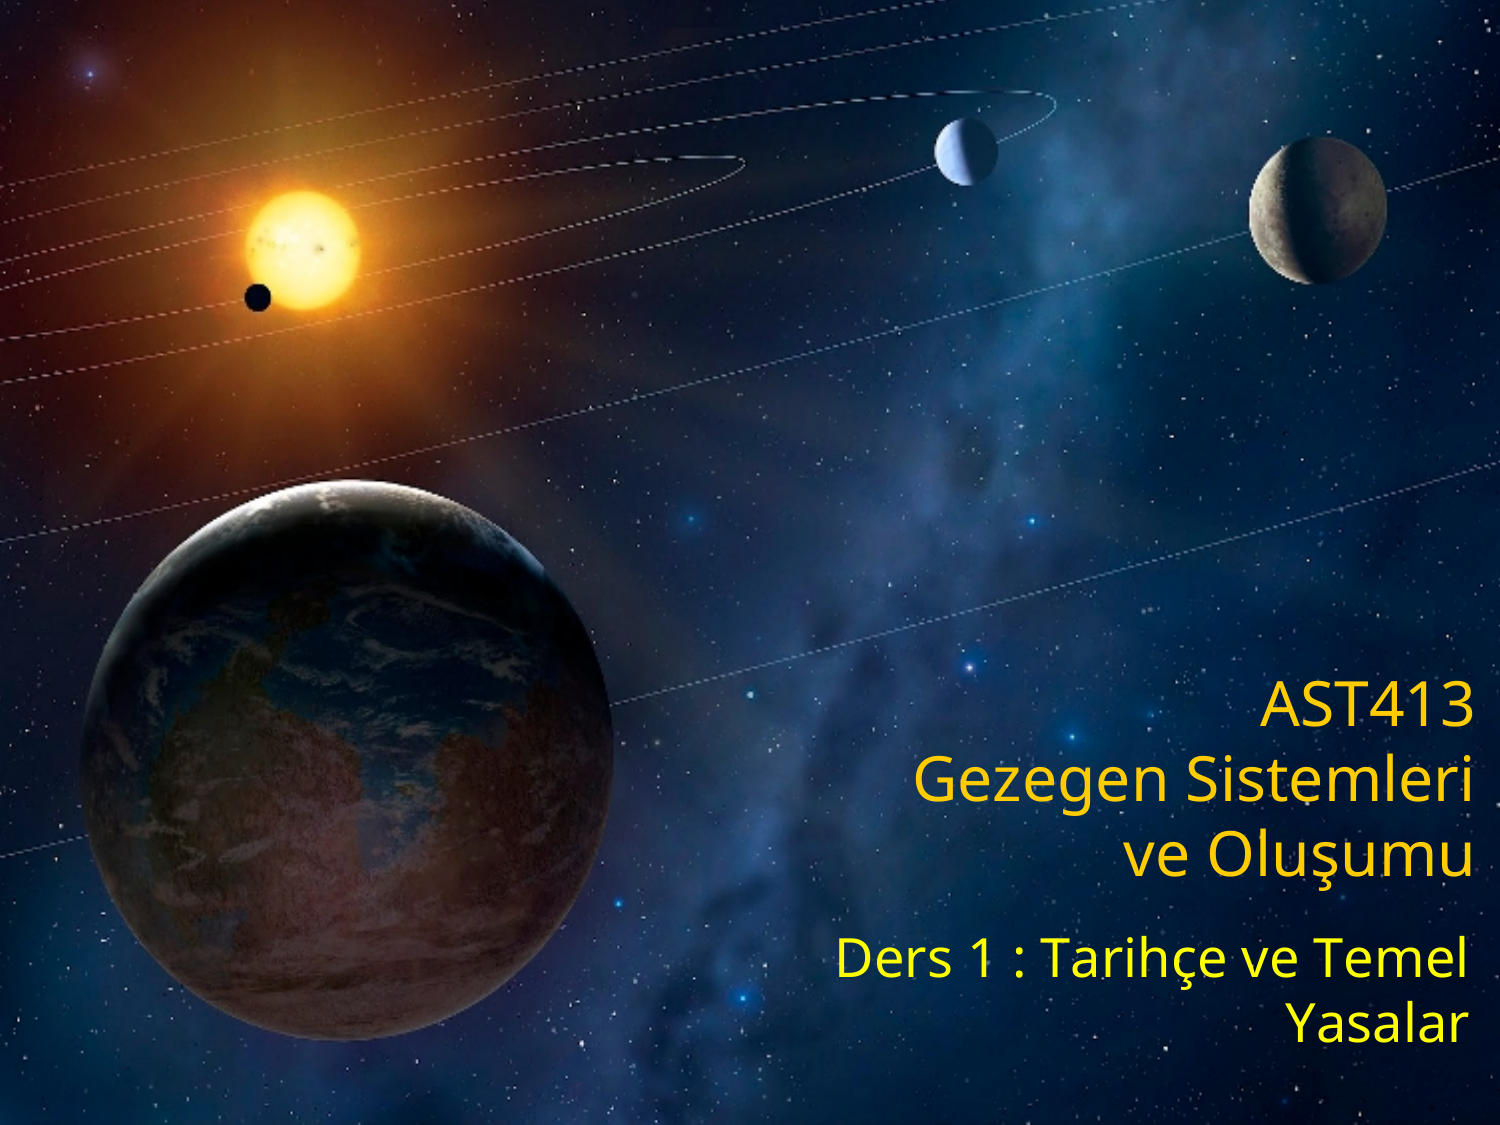

# AST413 Gezegen Sistemleri ve Oluşumu
Ders 1 : Tarihçe ve Temel Yasalar